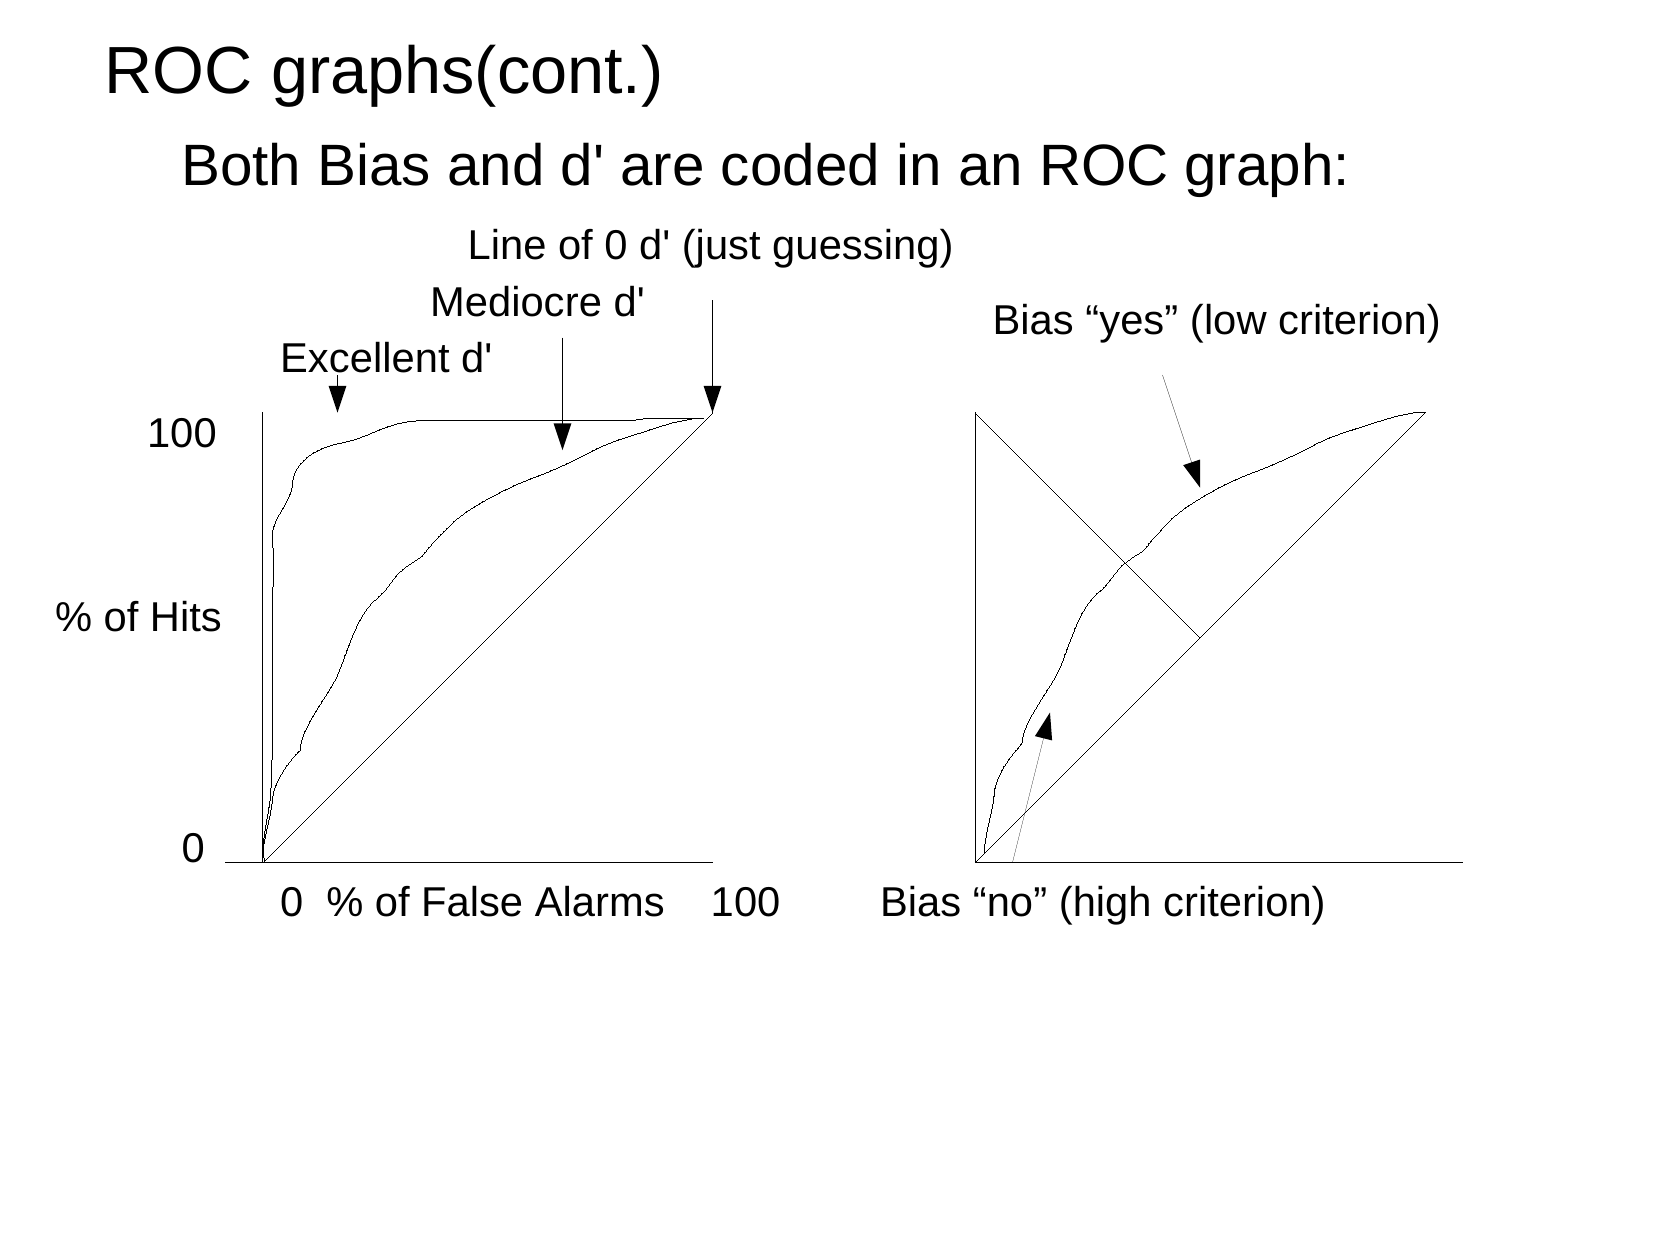

# ROC graphs(cont.)
Both Bias and d' are coded in an ROC graph:
Line of 0 d' (just guessing)
Mediocre d'
Bias “yes” (low criterion)
Excellent d'
 100
% of Hits
 0
0 % of False Alarms 100
Bias “no” (high criterion)